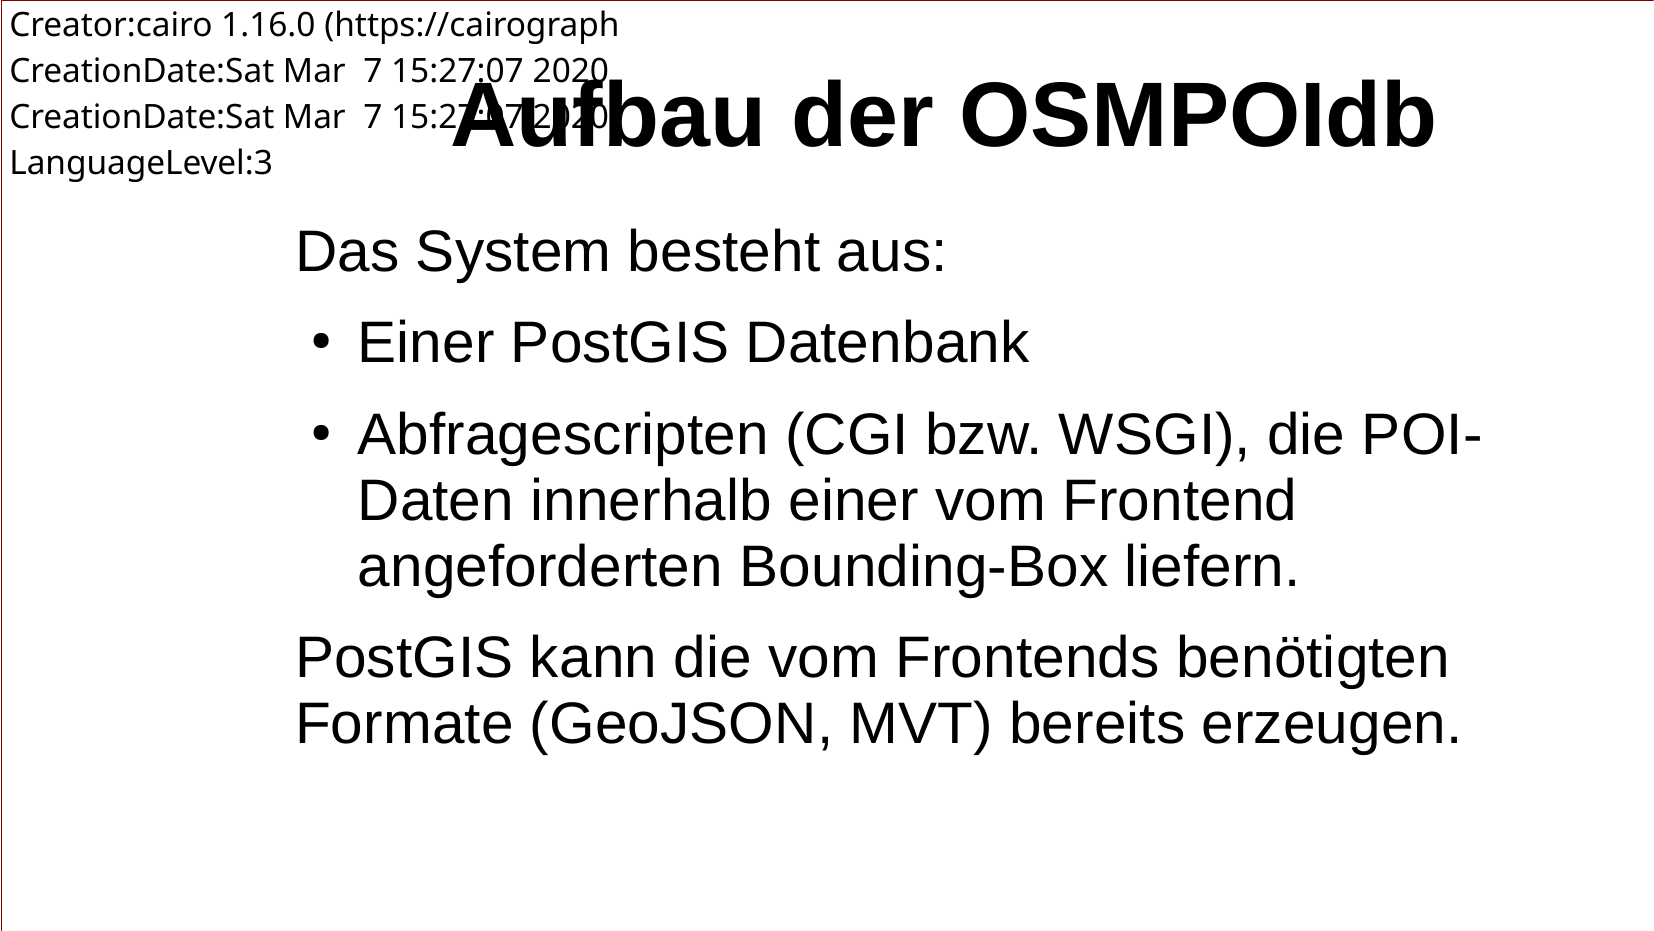

# Aufbau der OSMPOIdb
Das System besteht aus:
Einer PostGIS Datenbank
Abfragescripten (CGI bzw. WSGI), die POI-Daten innerhalb einer vom Frontend angeforderten Bounding-Box liefern.
PostGIS kann die vom Frontends benötigten Formate (GeoJSON, MVT) bereits erzeugen.